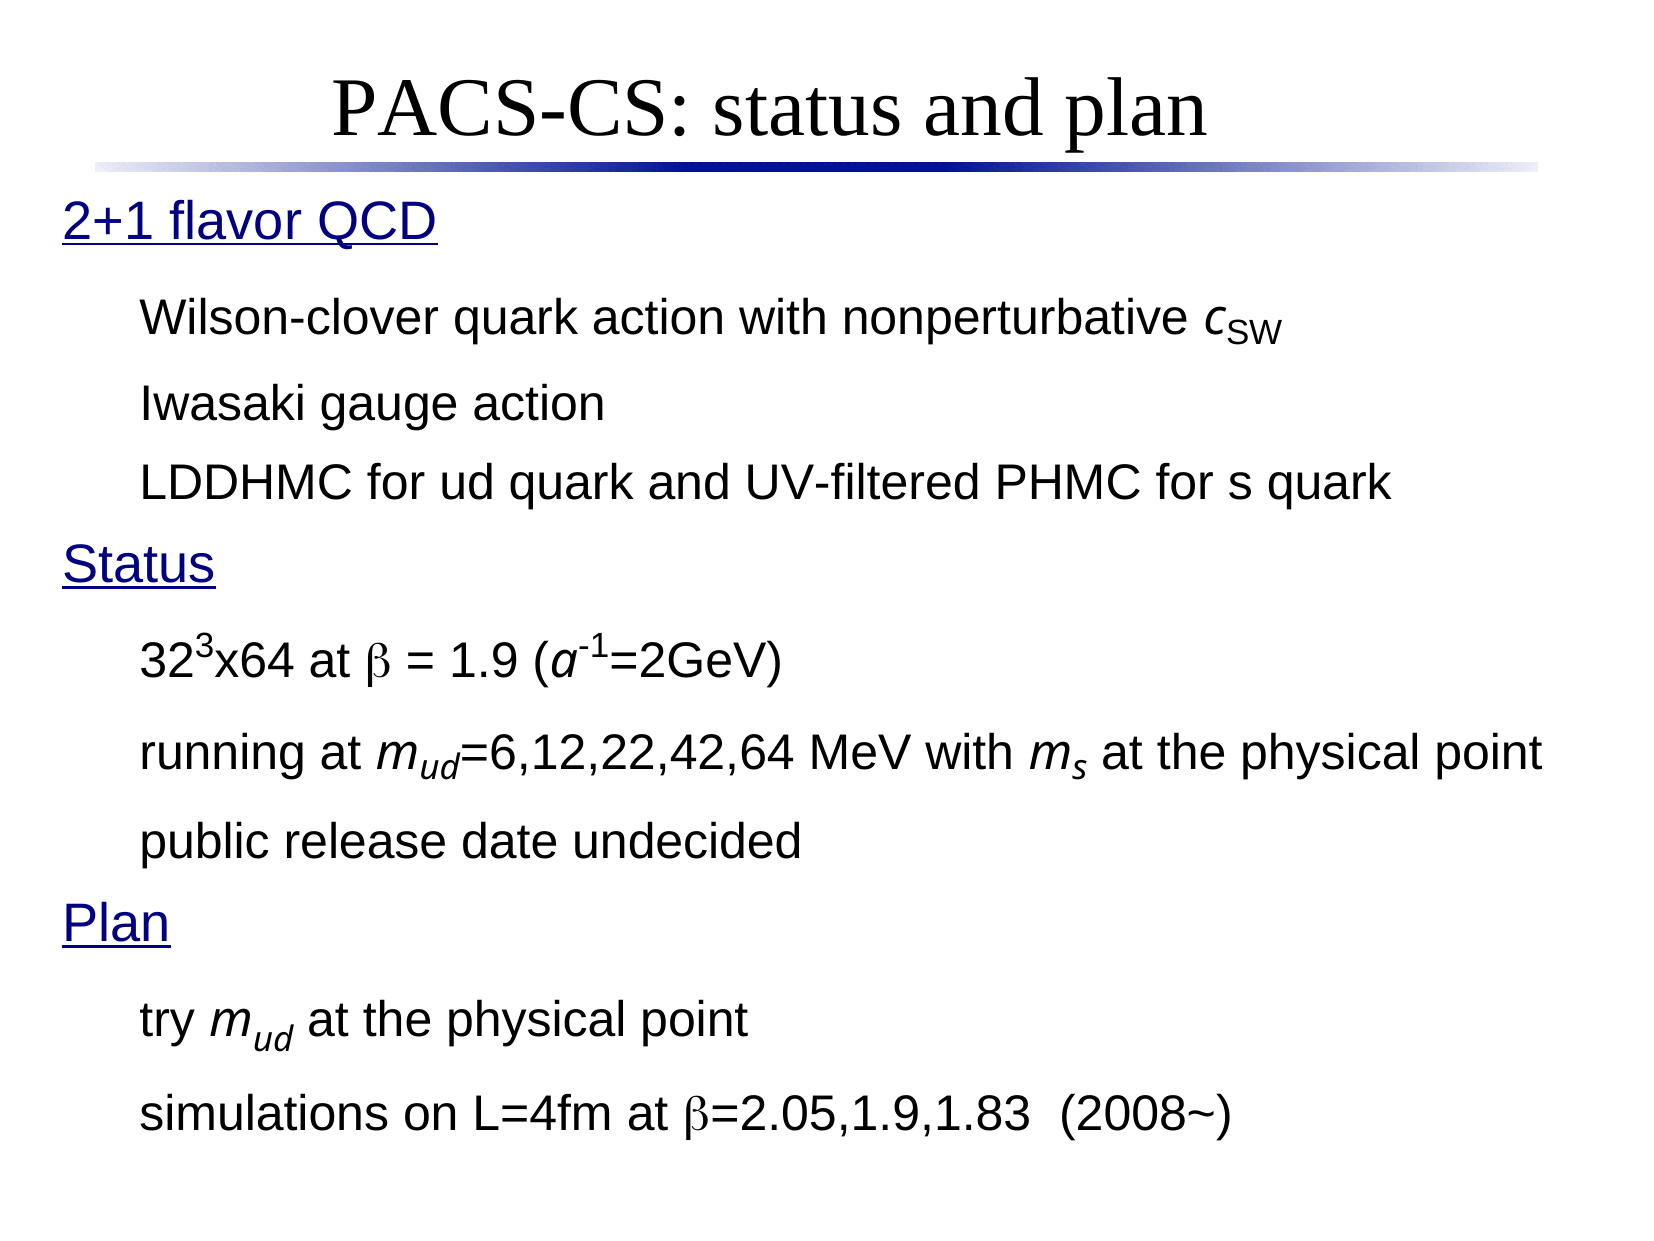

# PACS-CS: status and plan
2+1 flavor QCD
Wilson-clover quark action with nonperturbative cSW
Iwasaki gauge action
LDDHMC for ud quark and UV-filtered PHMC for s quark
Status
323x64 at  = 1.9 (a-1=2GeV)
running at mud=6,12,22,42,64 MeV with ms at the physical point
public release date undecided
Plan
try mud at the physical point
simulations on L=4fm at =2.05,1.9,1.83 (2008~)